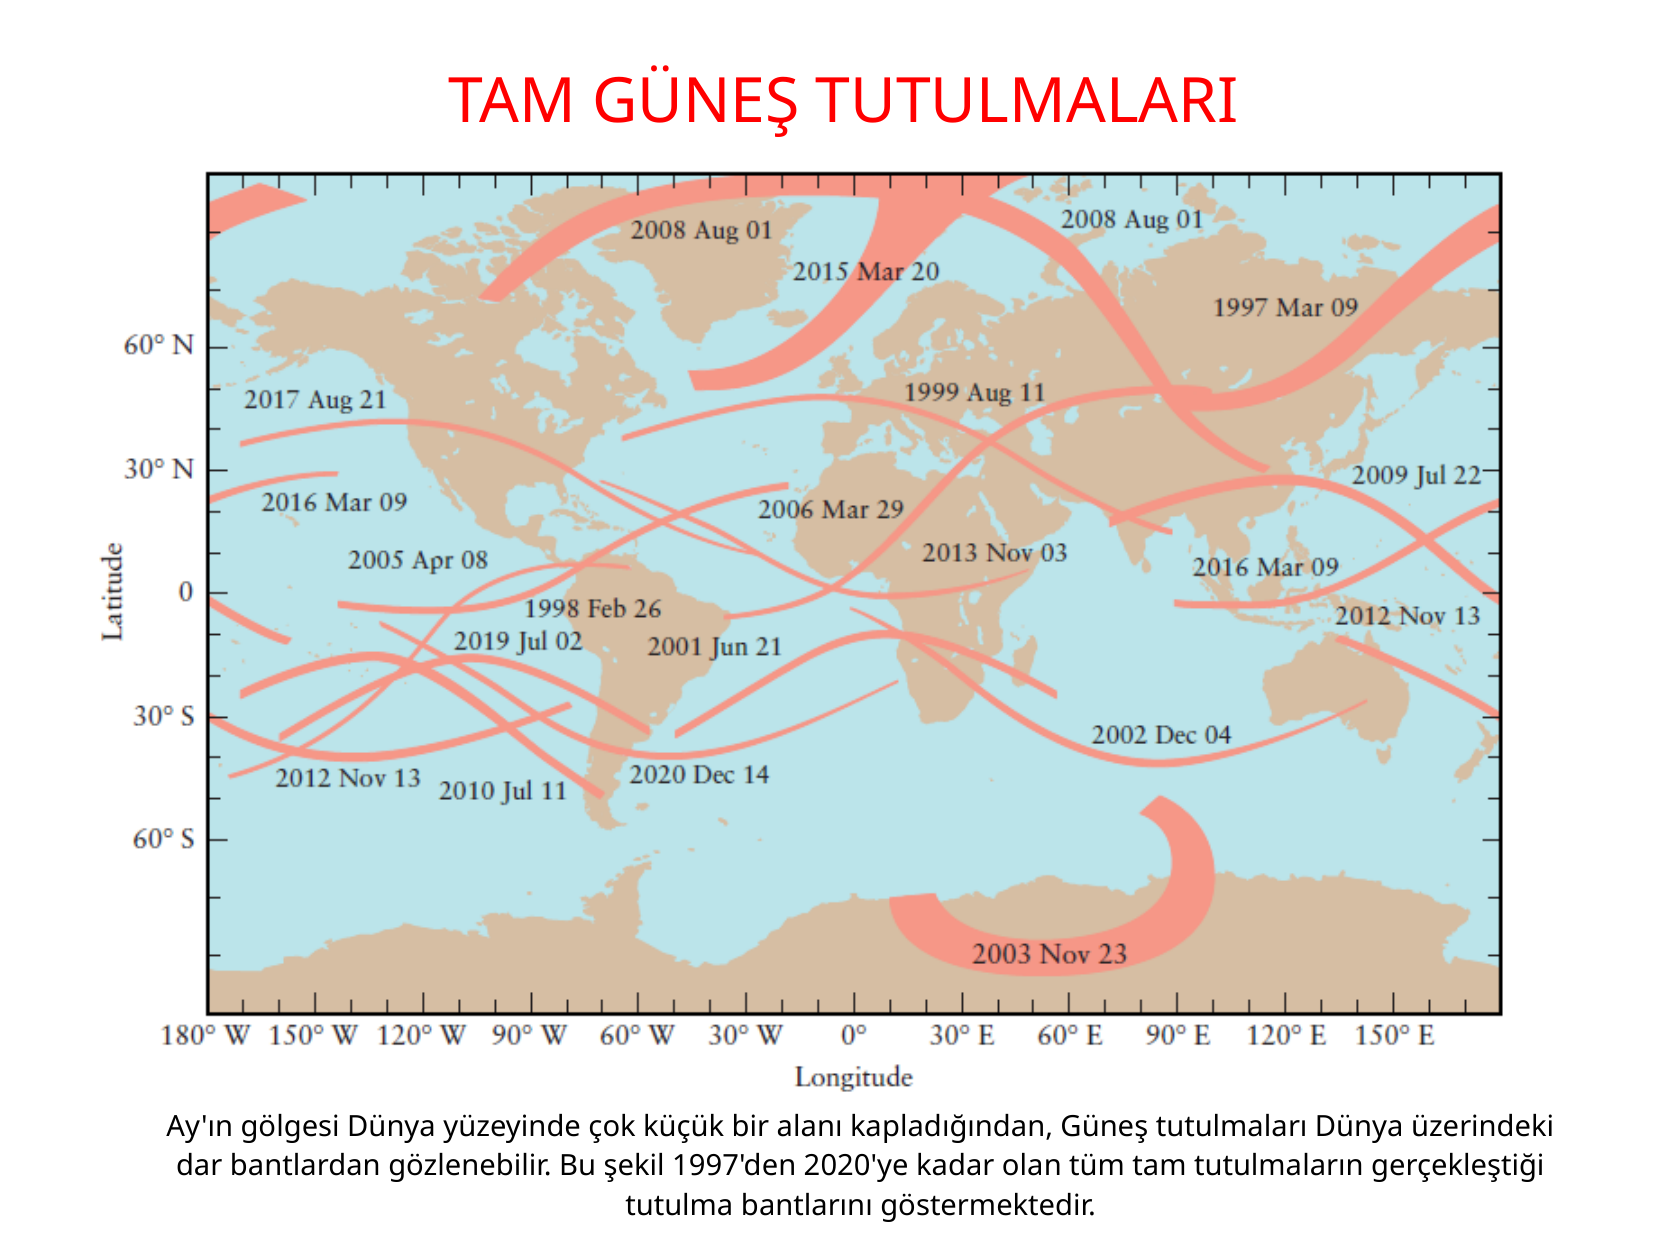

# TAM GÜNEŞ TUTULMALARI
Ay'ın gölgesi Dünya yüzeyinde çok küçük bir alanı kapladığından, Güneş tutulmaları Dünya üzerindeki dar bantlardan gözlenebilir. Bu şekil 1997'den 2020'ye kadar olan tüm tam tutulmaların gerçekleştiği tutulma bantlarını göstermektedir.